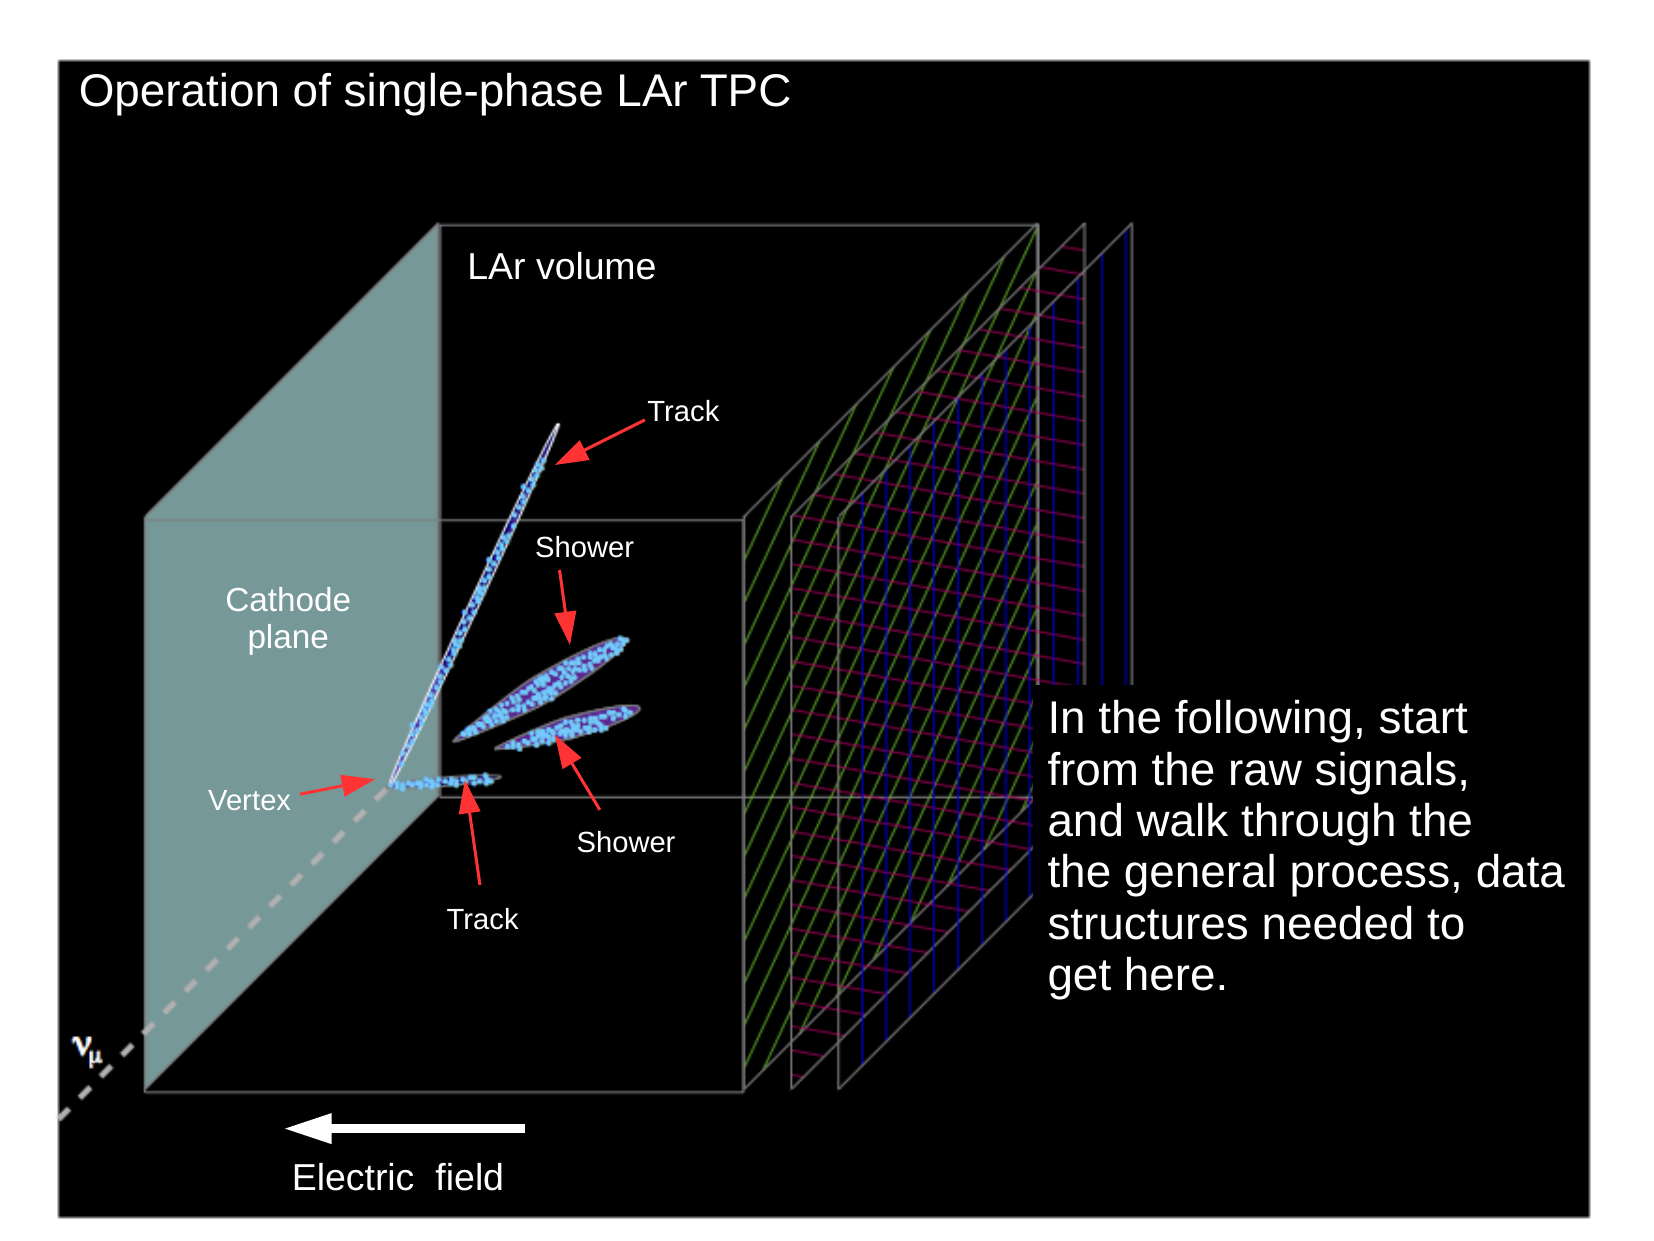

Operation of single-phase LAr TPC
LAr volume
Track
Shower
Cathode
plane
In the following, start
from the raw signals,
and walk through the
the general process, data
structures needed to
get here.
Vertex
Shower
Track
Electric field
96